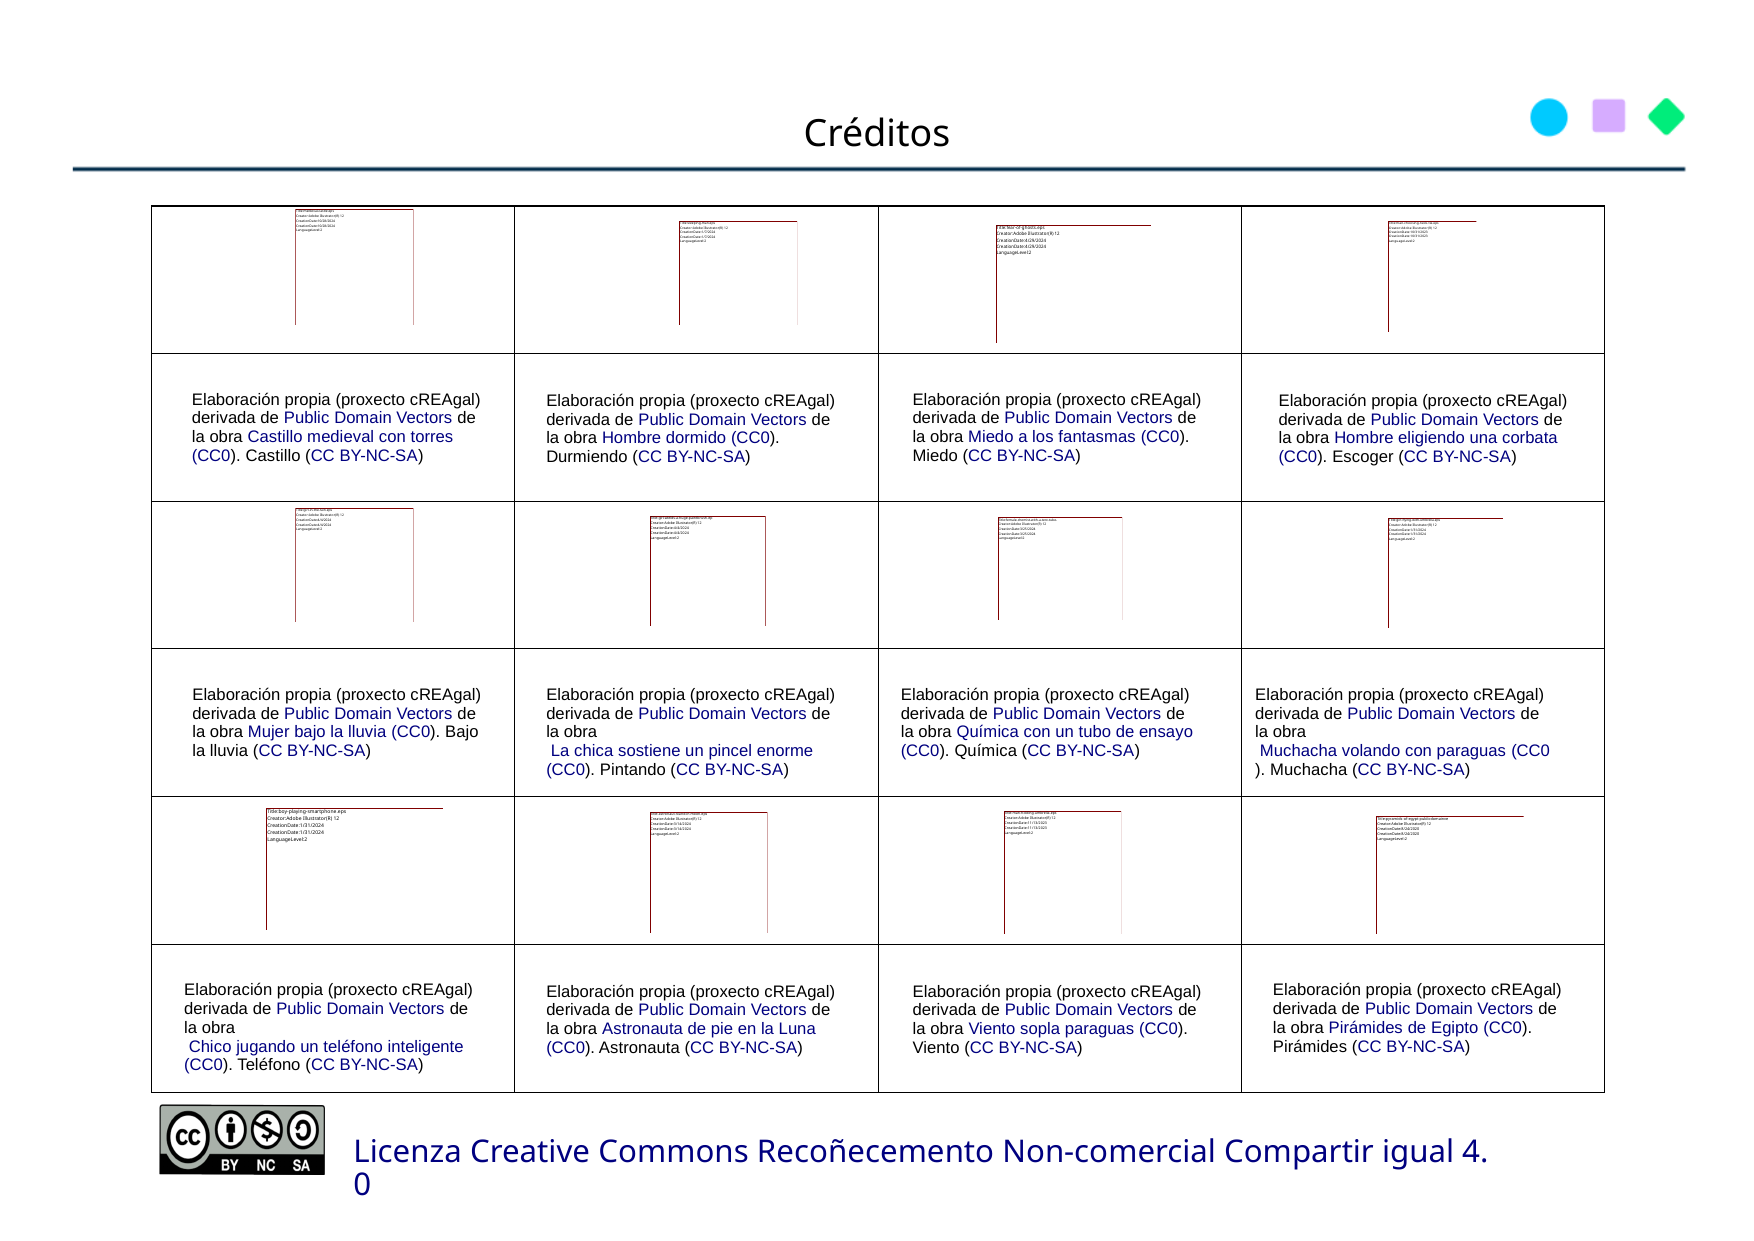

Créditos
| | | | |
| --- | --- | --- | --- |
| | | | |
| | | | |
| | | | |
| | | | |
| | | | |
Elaboración propia (proxecto cREAgal) derivada de Public Domain Vectors de la obra Castillo medieval con torres (CC0). Castillo (CC BY-NC-SA)
Elaboración propia (proxecto cREAgal) derivada de Public Domain Vectors de la obra Miedo a los fantasmas (CC0). Miedo (CC BY-NC-SA)
Elaboración propia (proxecto cREAgal) derivada de Public Domain Vectors de la obra Hombre dormido (CC0). Durmiendo (CC BY-NC-SA)
Elaboración propia (proxecto cREAgal) derivada de Public Domain Vectors de la obra Hombre eligiendo una corbata (CC0). Escoger (CC BY-NC-SA)
Elaboración propia (proxecto cREAgal) derivada de Public Domain Vectors de la obra Mujer bajo la lluvia (CC0). Bajo la lluvia (CC BY-NC-SA)
Elaboración propia (proxecto cREAgal) derivada de Public Domain Vectors de la obra La chica sostiene un pincel enorme(CC0). Pintando (CC BY-NC-SA)
Elaboración propia (proxecto cREAgal) derivada de Public Domain Vectors de la obra Química con un tubo de ensayo (CC0). Química (CC BY-NC-SA)
Elaboración propia (proxecto cREAgal) derivada de Public Domain Vectors de la obra Muchacha volando con paraguas (CC0). Muchacha (CC BY-NC-SA)
Elaboración propia (proxecto cREAgal) derivada de Public Domain Vectors de la obra Chico jugando un teléfono inteligente (CC0). Teléfono (CC BY-NC-SA)
Elaboración propia (proxecto cREAgal) derivada de Public Domain Vectors de la obra Pirámides de Egipto (CC0). Pirámides (CC BY-NC-SA)
Elaboración propia (proxecto cREAgal) derivada de Public Domain Vectors de la obra Astronauta de pie en la Luna (CC0). Astronauta (CC BY-NC-SA)
Elaboración propia (proxecto cREAgal) derivada de Public Domain Vectors de la obra Viento sopla paraguas (CC0). Viento (CC BY-NC-SA)
Licenza Creative Commons Recoñecemento Non-comercial Compartir igual 4.0